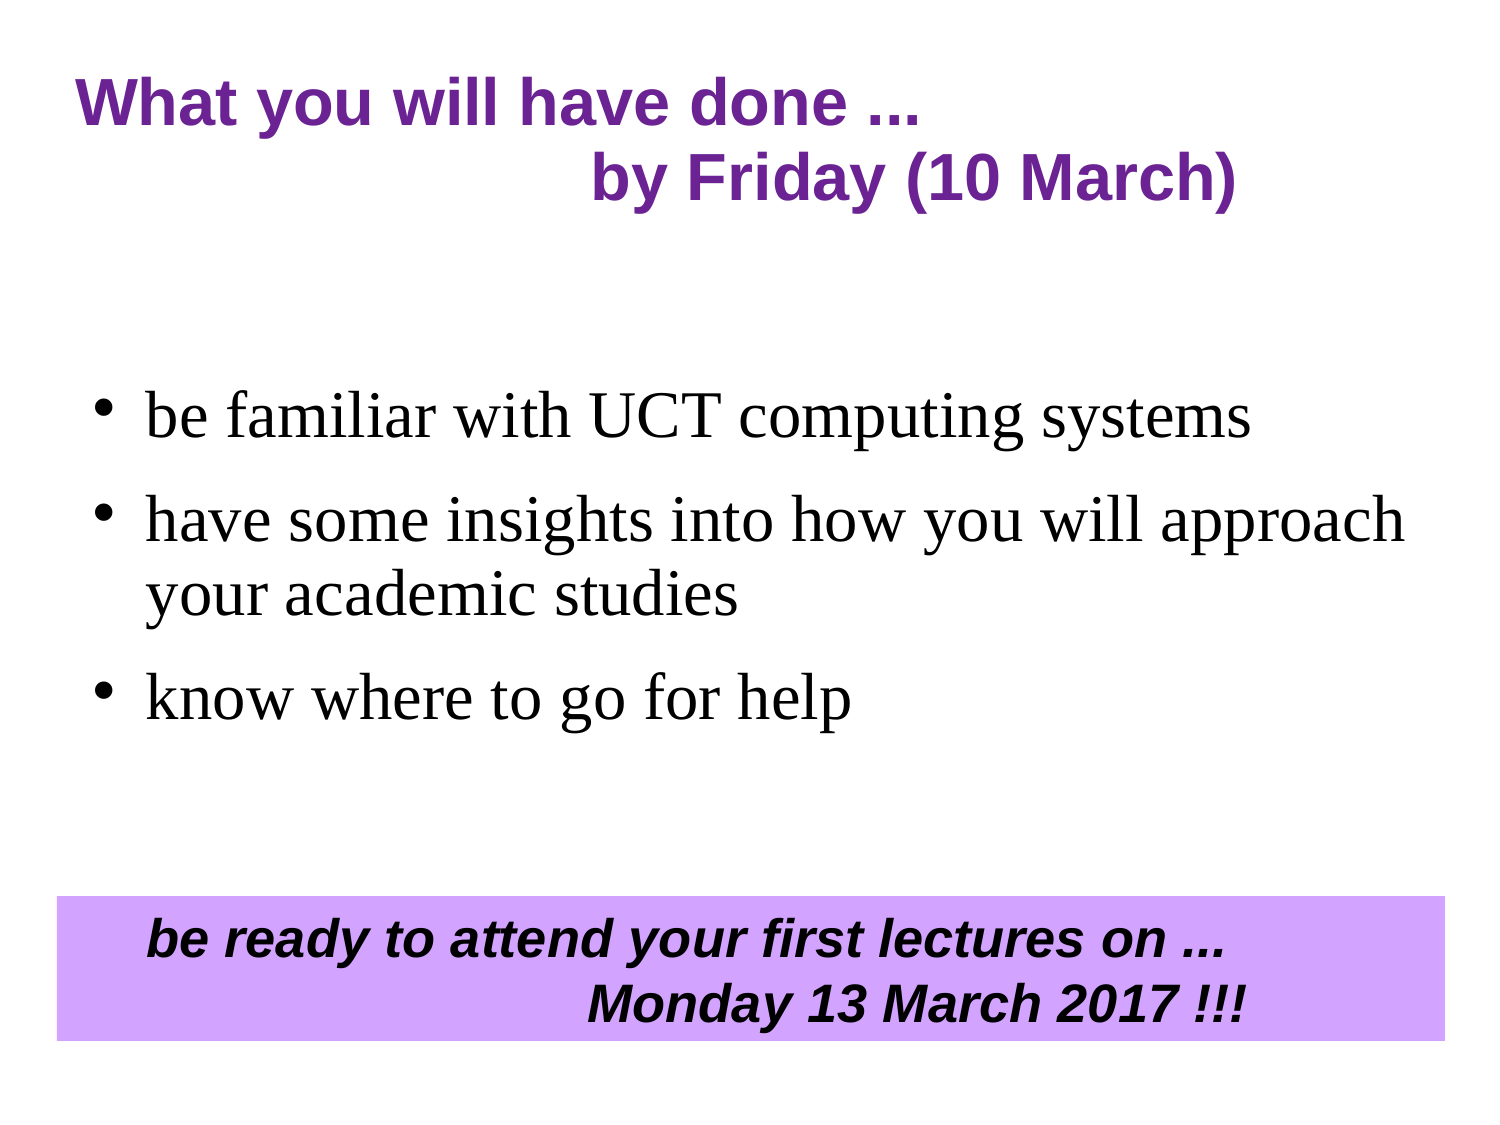

# What you will have done ... by Friday (10 March)
be familiar with UCT computing systems
have some insights into how you will approach your academic studies
know where to go for help
be ready to attend your first lectures on ...
						Monday 13 March 2017 !!!